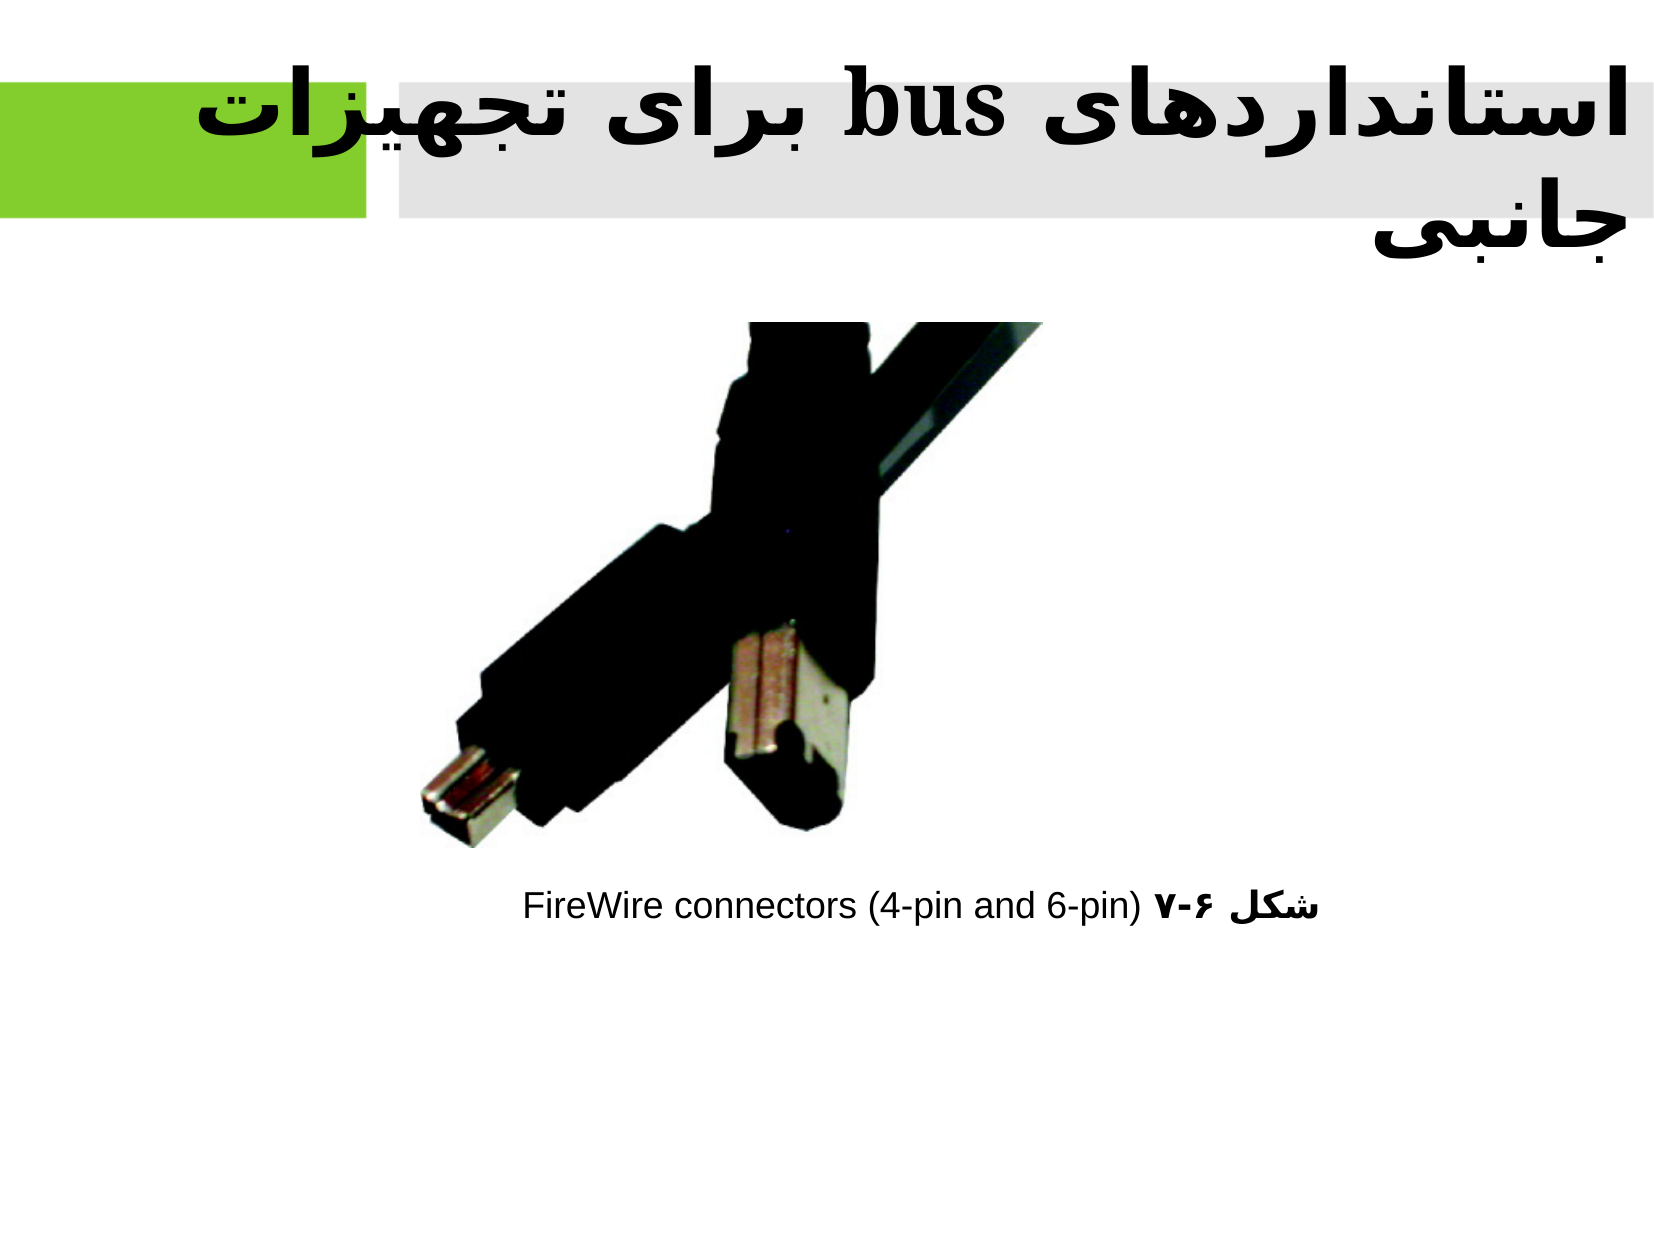

# استانداردهای bus برای تجهیزات جانبی
شکل ۶-۷ FireWire connectors (4-pin and 6-pin)